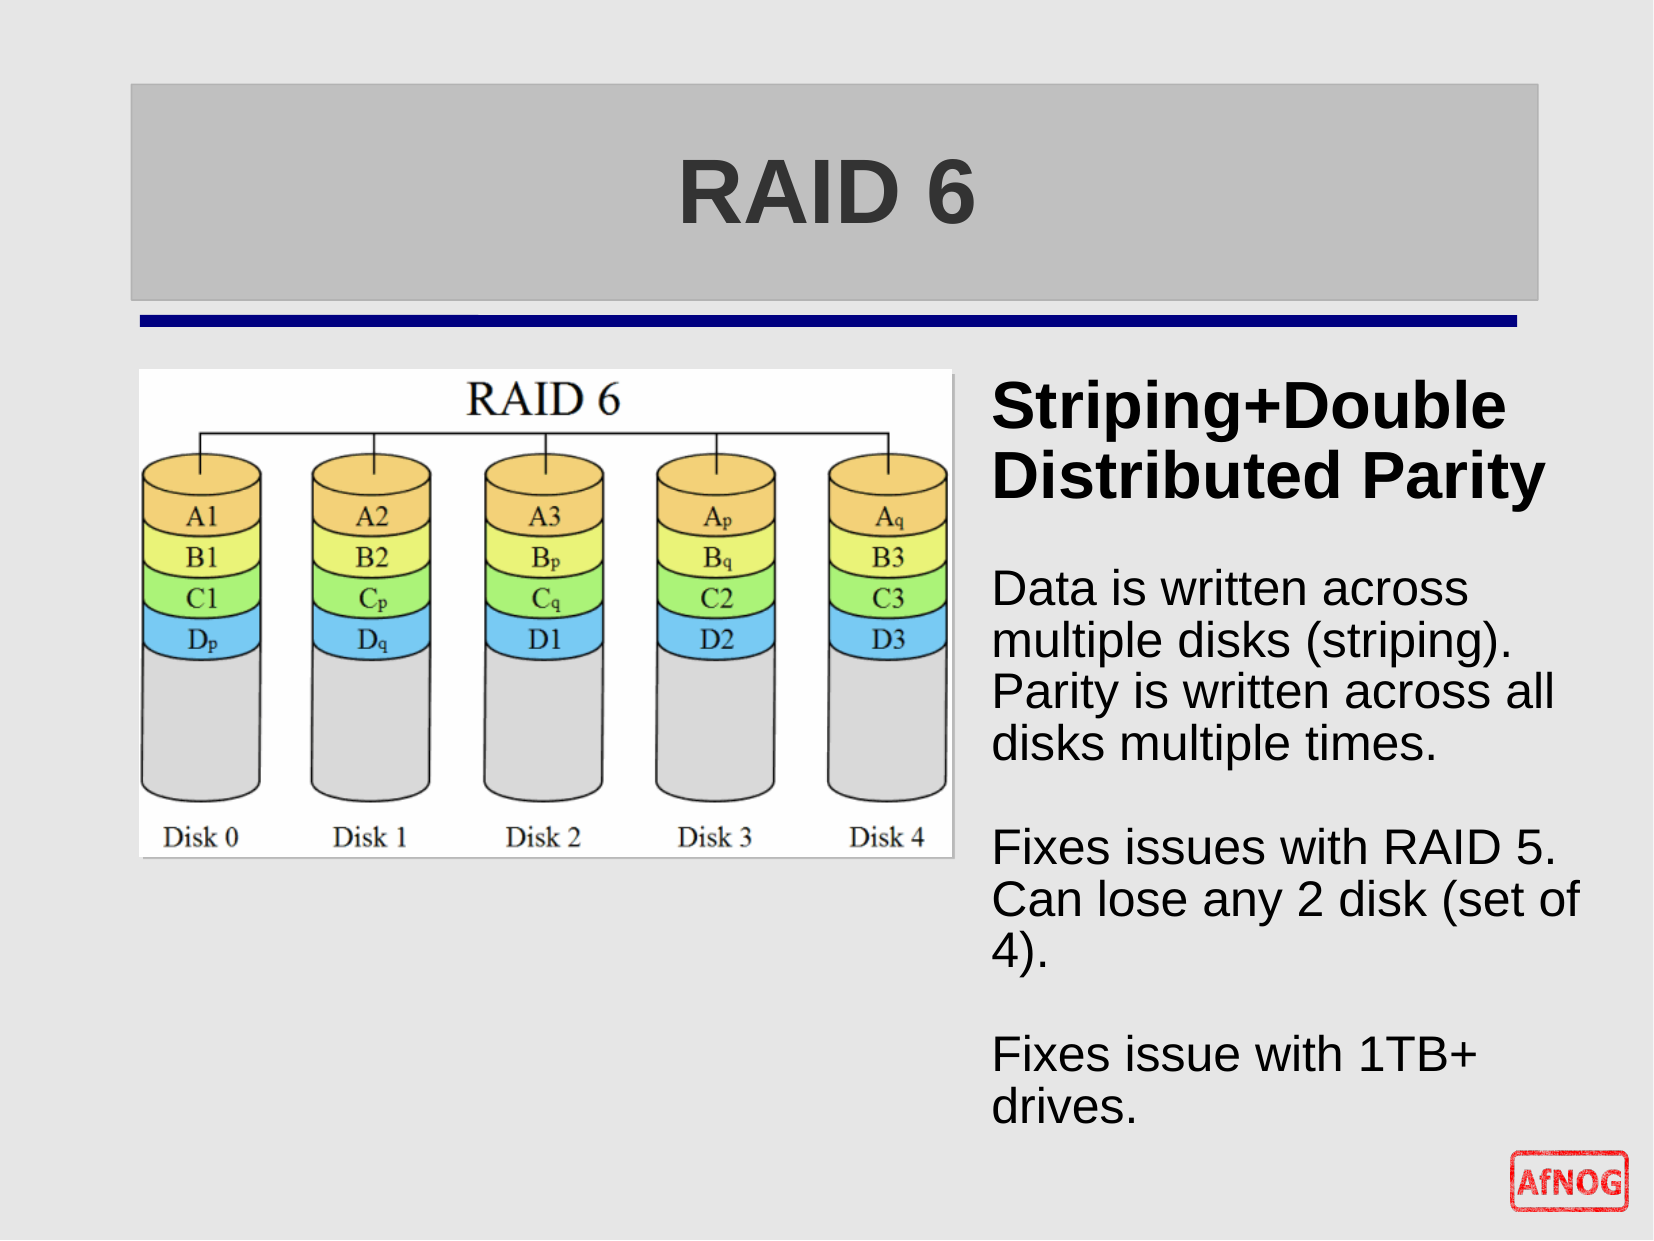

RAID 6
Striping+Double Distributed Parity
Data is written across multiple disks (striping). Parity is written across all disks multiple times.
Fixes issues with RAID 5. Can lose any 2 disk (set of 4).
Fixes issue with 1TB+ drives.